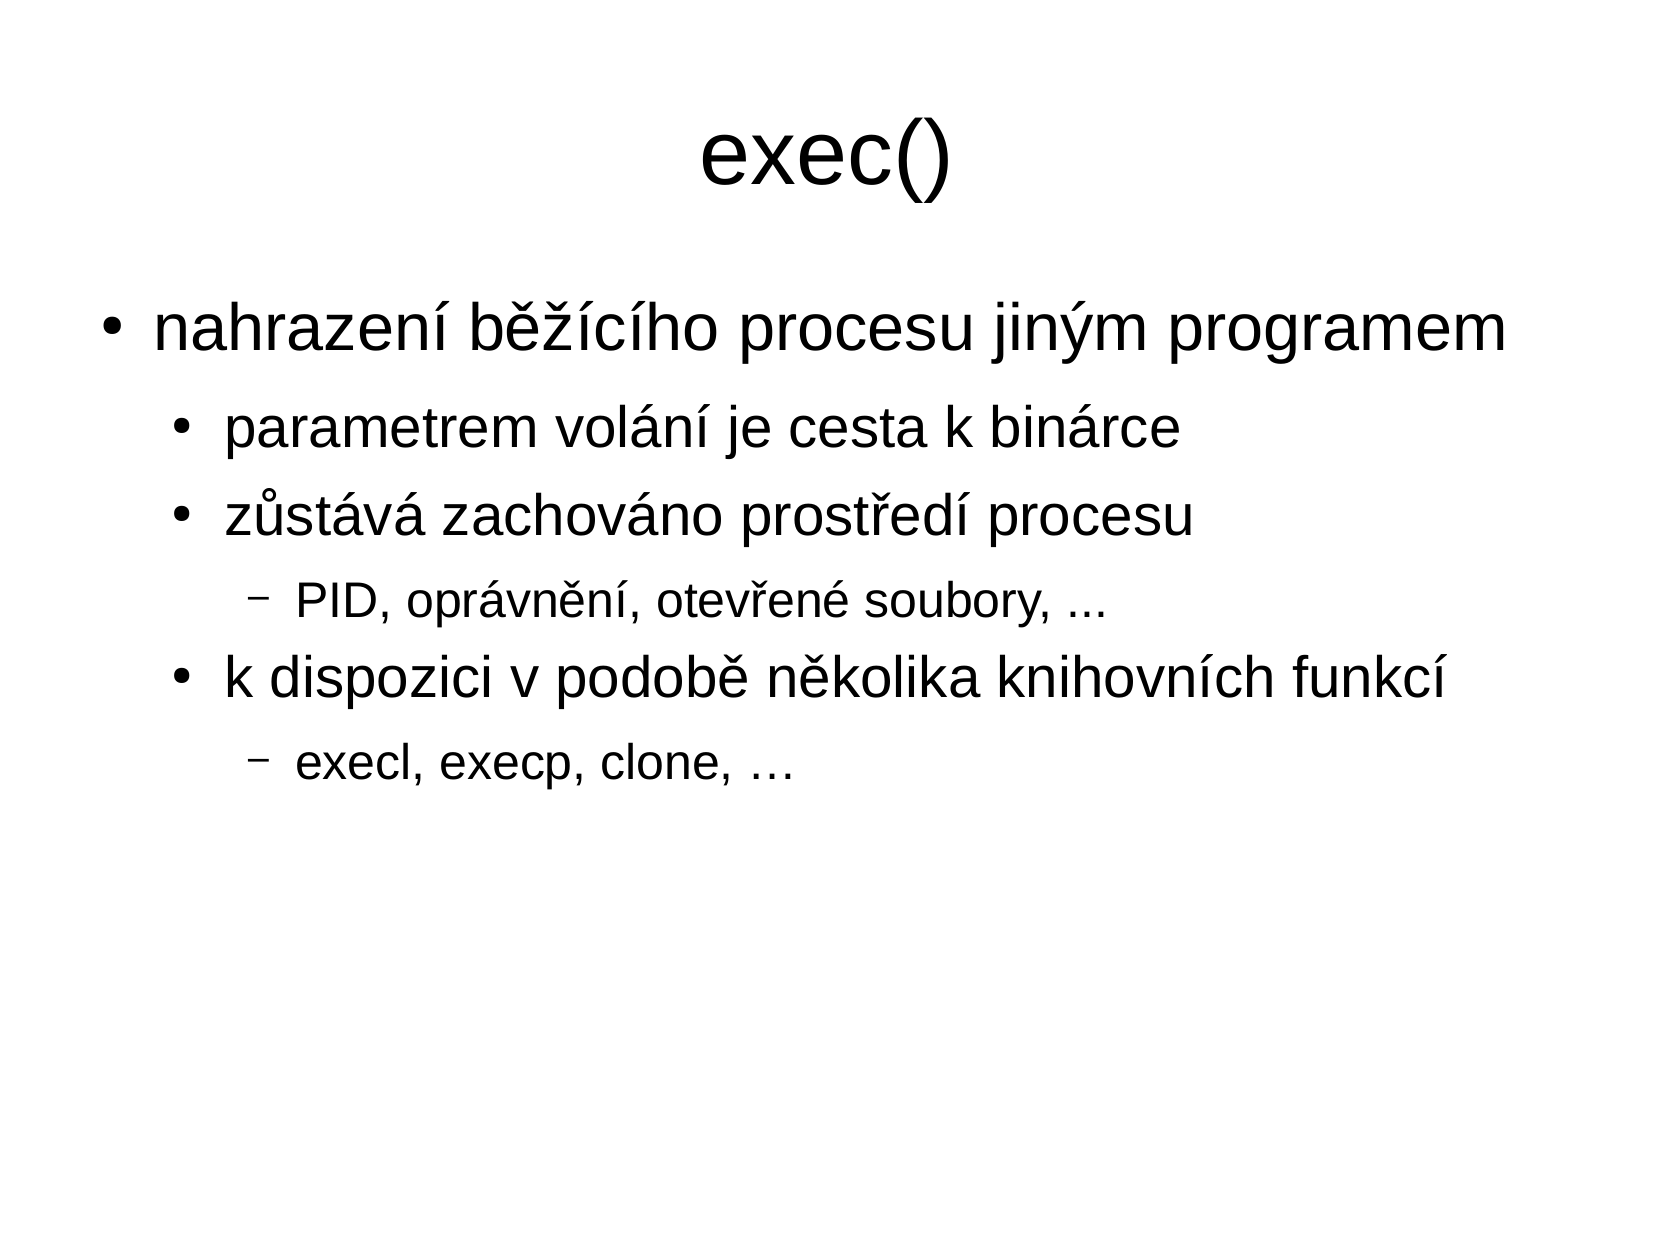

# exec()
nahrazení běžícího procesu jiným programem
parametrem volání je cesta k binárce
zůstává zachováno prostředí procesu
PID, oprávnění, otevřené soubory, ...
k dispozici v podobě několika knihovních funkcí
execl, execp, clone, …